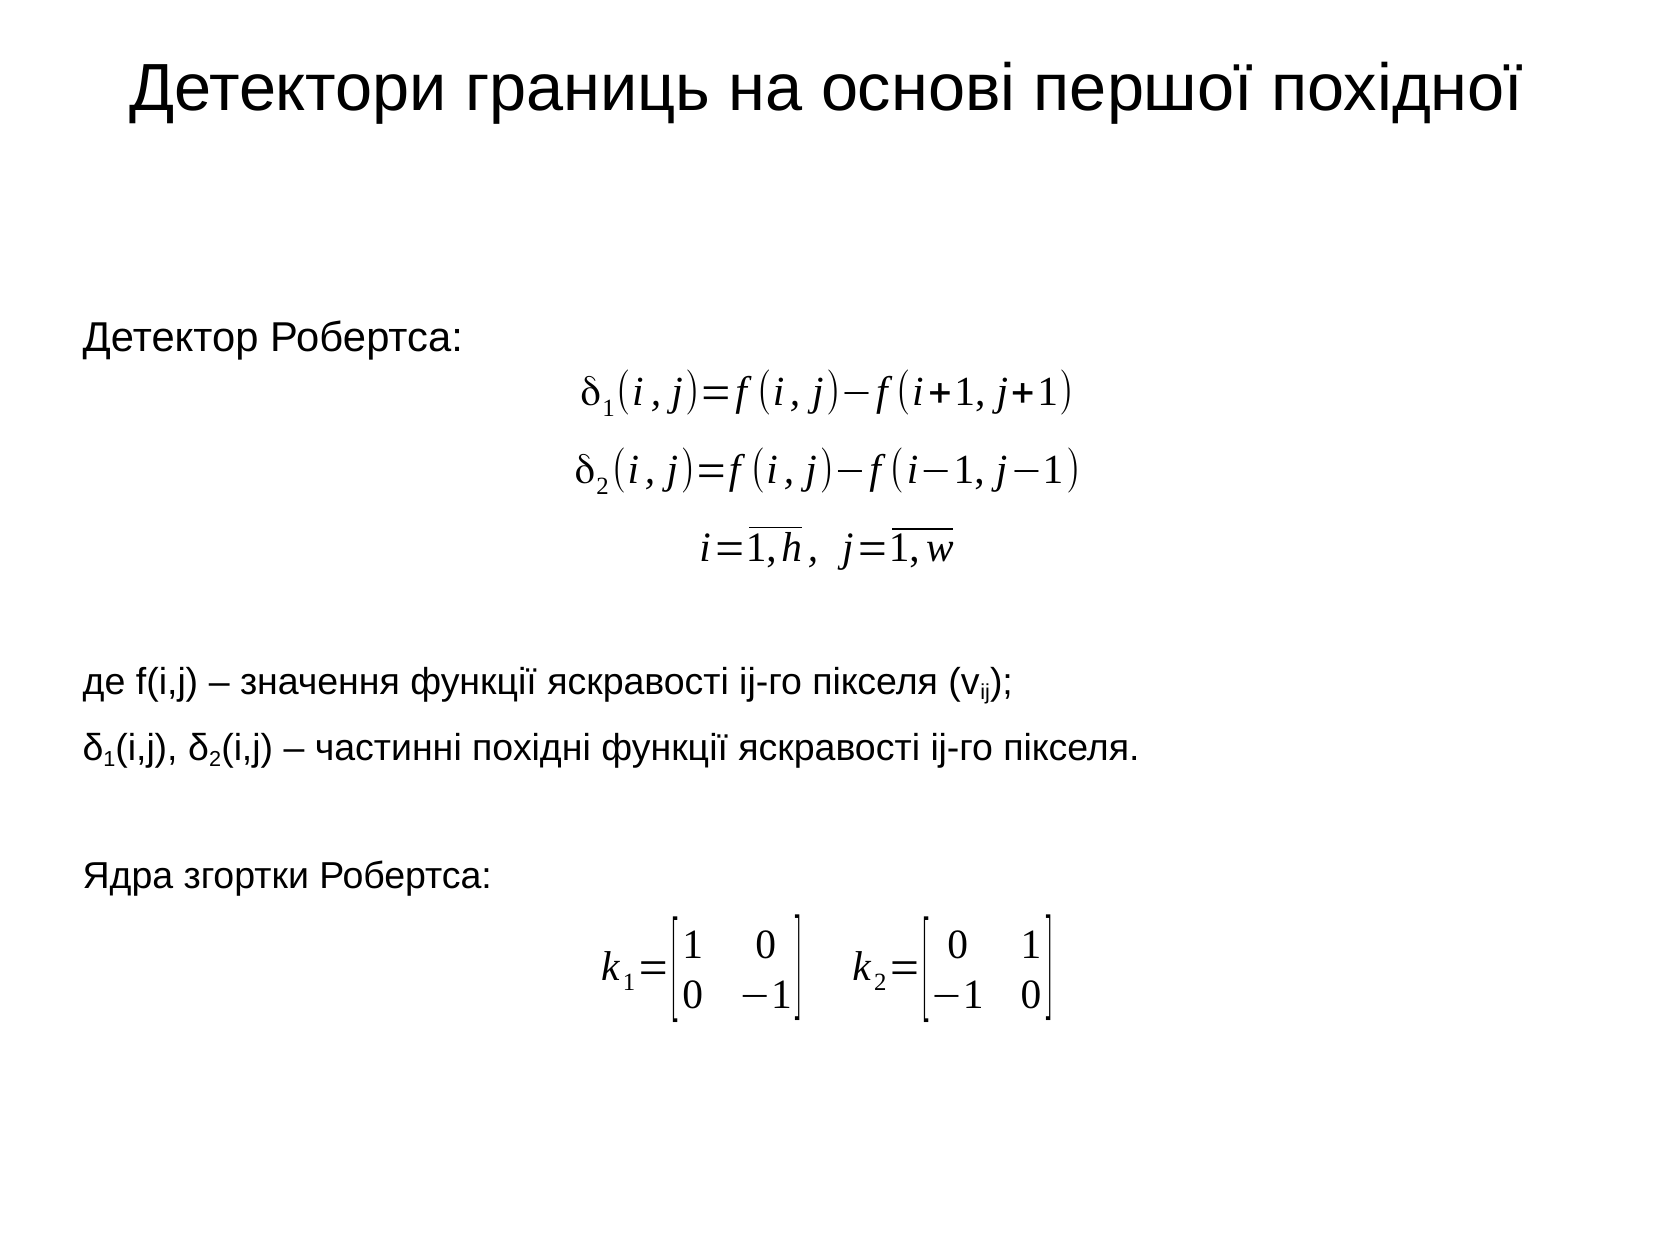

# Детектори границь на основі першої похідної
Детектор Робертса:
де f(i,j) – значення функції яскравості ij-го пікселя (vij);
δ1(i,j), δ2(i,j) – частинні похідні функції яскравості ij-го пікселя.
Ядра згортки Робертса: